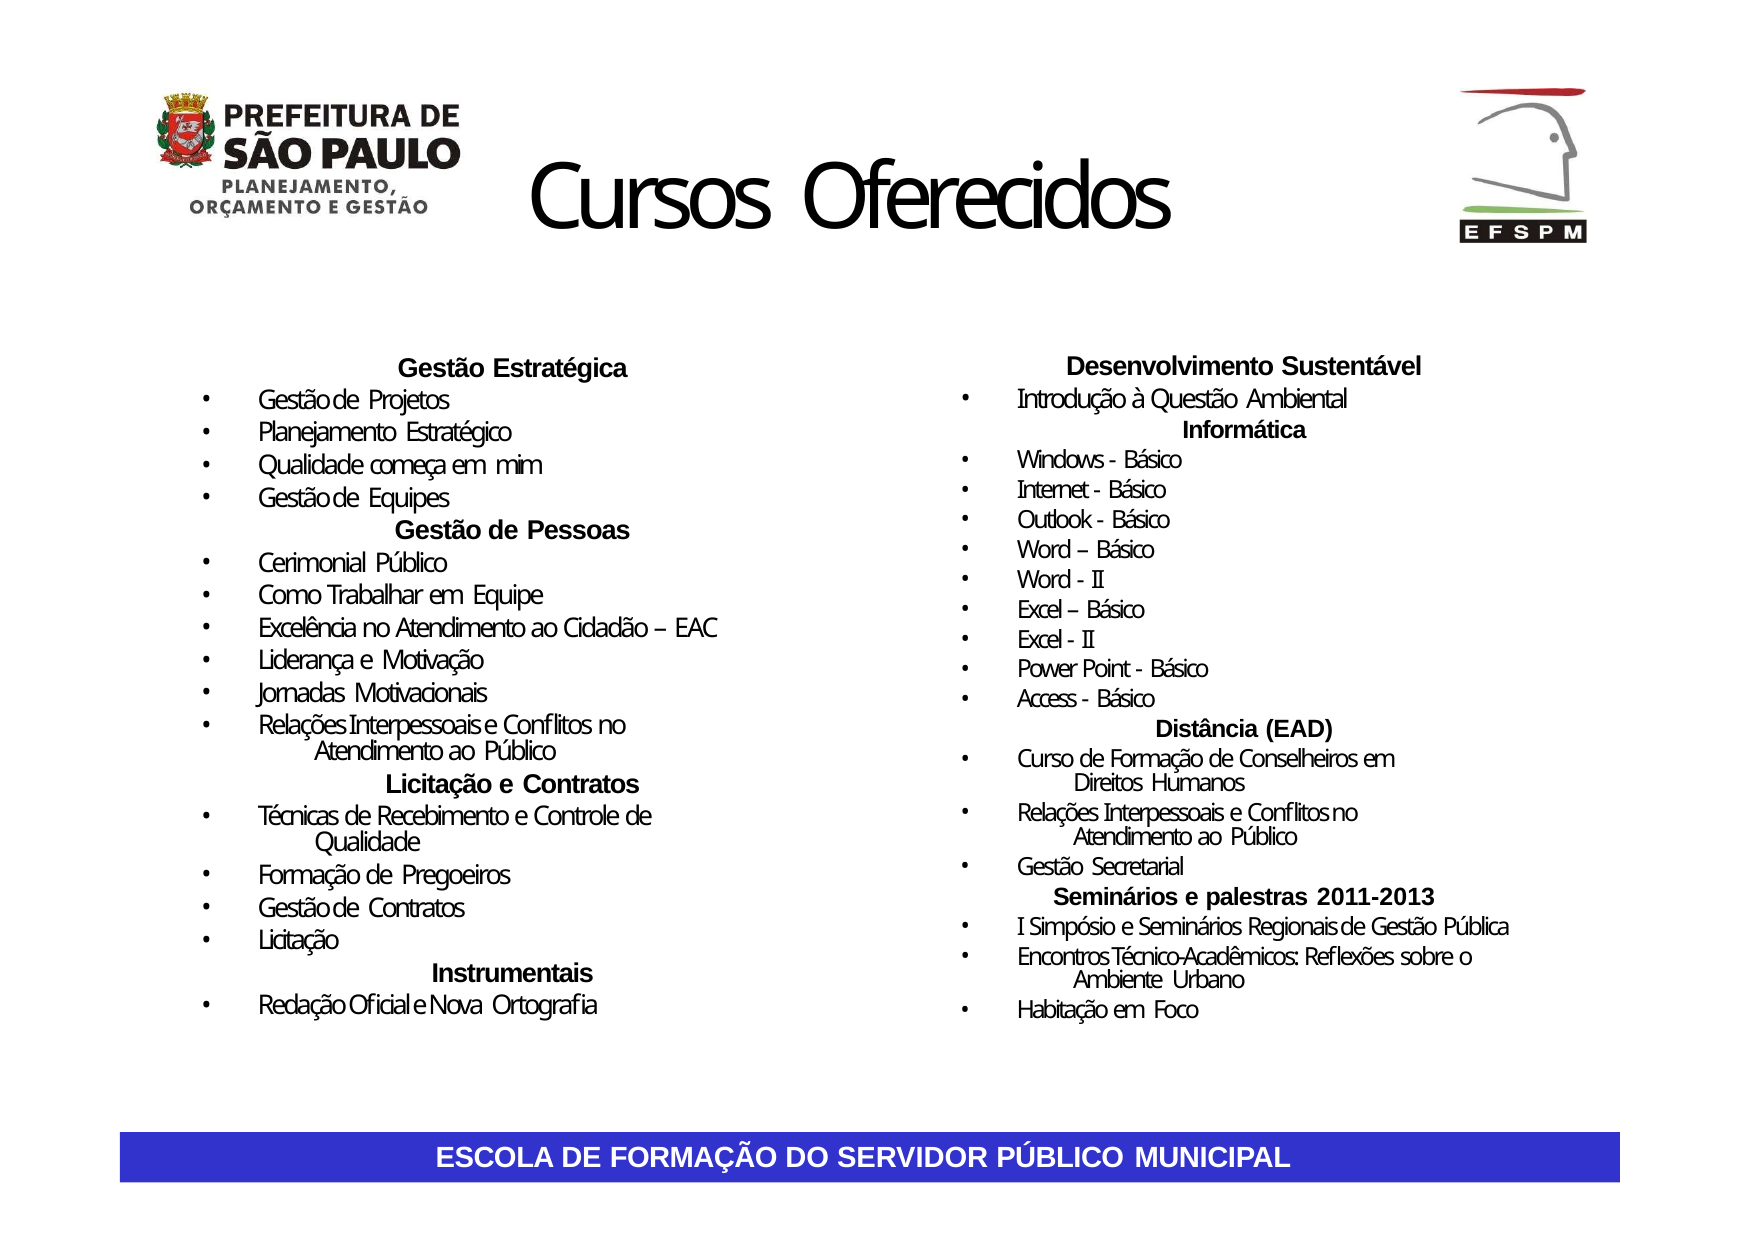

# Cursos Oferecidos
Desenvolvimento Sustentável
Introdução à Questão Ambiental
Informática
Windows - Básico
Internet - Básico
Outlook - Básico
Word – Básico
Word - II
Excel – Básico
Excel - II
Power Point - Básico
Access - Básico
Distância (EAD)
Curso de Formação de Conselheiros em Direitos Humanos
Relações Interpessoais e Conflitos no Atendimento ao Público
Gestão Secretarial
Seminários e palestras 2011-2013
I Simpósio e Seminários Regionais de Gestão Pública
Encontros Técnico-Acadêmicos: Reflexões sobre o Ambiente Urbano
Habitação em Foco
Gestão Estratégica
Gestão de Projetos
Planejamento Estratégico
Qualidade começa em mim
Gestão de Equipes
Gestão de Pessoas
Cerimonial Público
Como Trabalhar em Equipe
Excelência no Atendimento ao Cidadão – EAC
Liderança e Motivação
Jornadas Motivacionais
Relações Interpessoais e Conflitos no Atendimento ao Público
Licitação e Contratos
Técnicas de Recebimento e Controle de Qualidade
Formação de Pregoeiros
Gestão de Contratos
Licitação
Instrumentais
Redação Oficial e Nova Ortografia
ESCOLA DE FORMAÇÃO DO SERVIDOR PÚBLICO MUNICIPAL